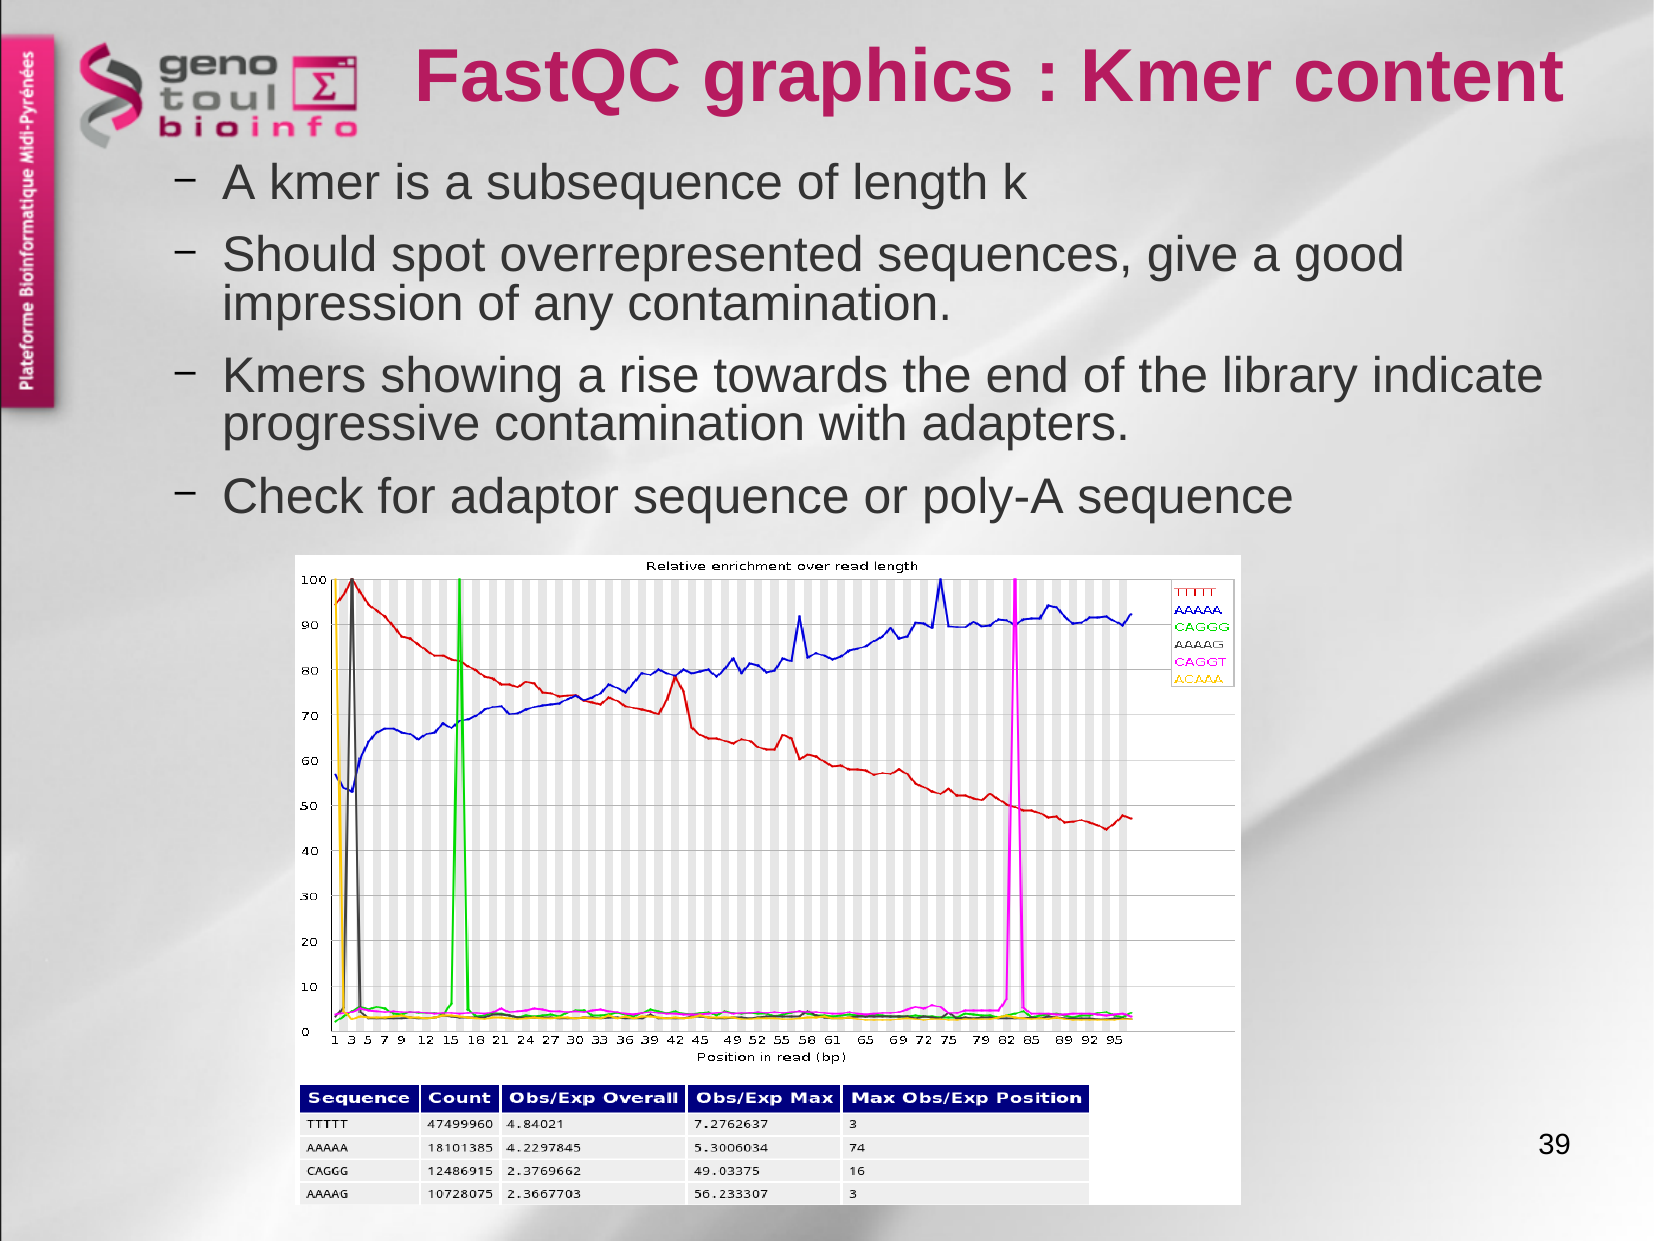

# FastQC graphics : Kmer content
A kmer is a subsequence of length k
Should spot overrepresented sequences, give a good impression of any contamination.
Kmers showing a rise towards the end of the library indicate progressive contamination with adapters.
Check for adaptor sequence or poly-A sequence